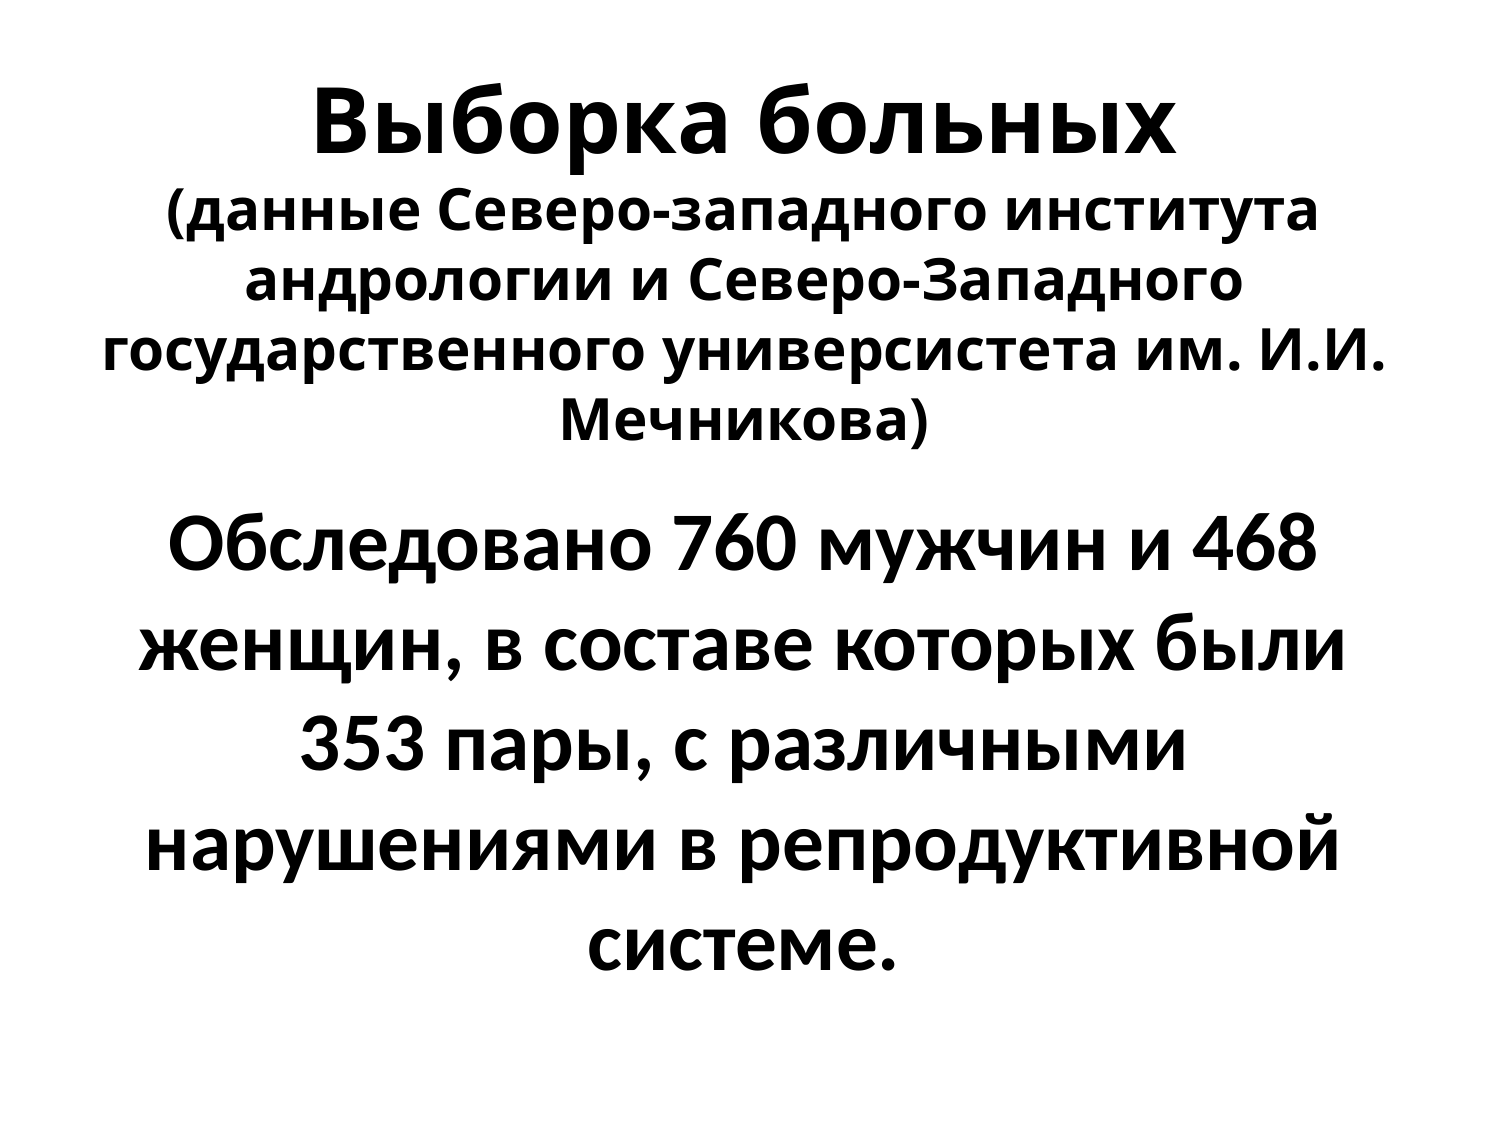

# Выборка больных (данные Северо-западного института андрологии и Северо-Западного государственного универсистета им. И.И. Мечникова)
Обследовано 760 мужчин и 468 женщин, в составе которых были 353 пары, с различными нарушениями в репродуктивной системе.